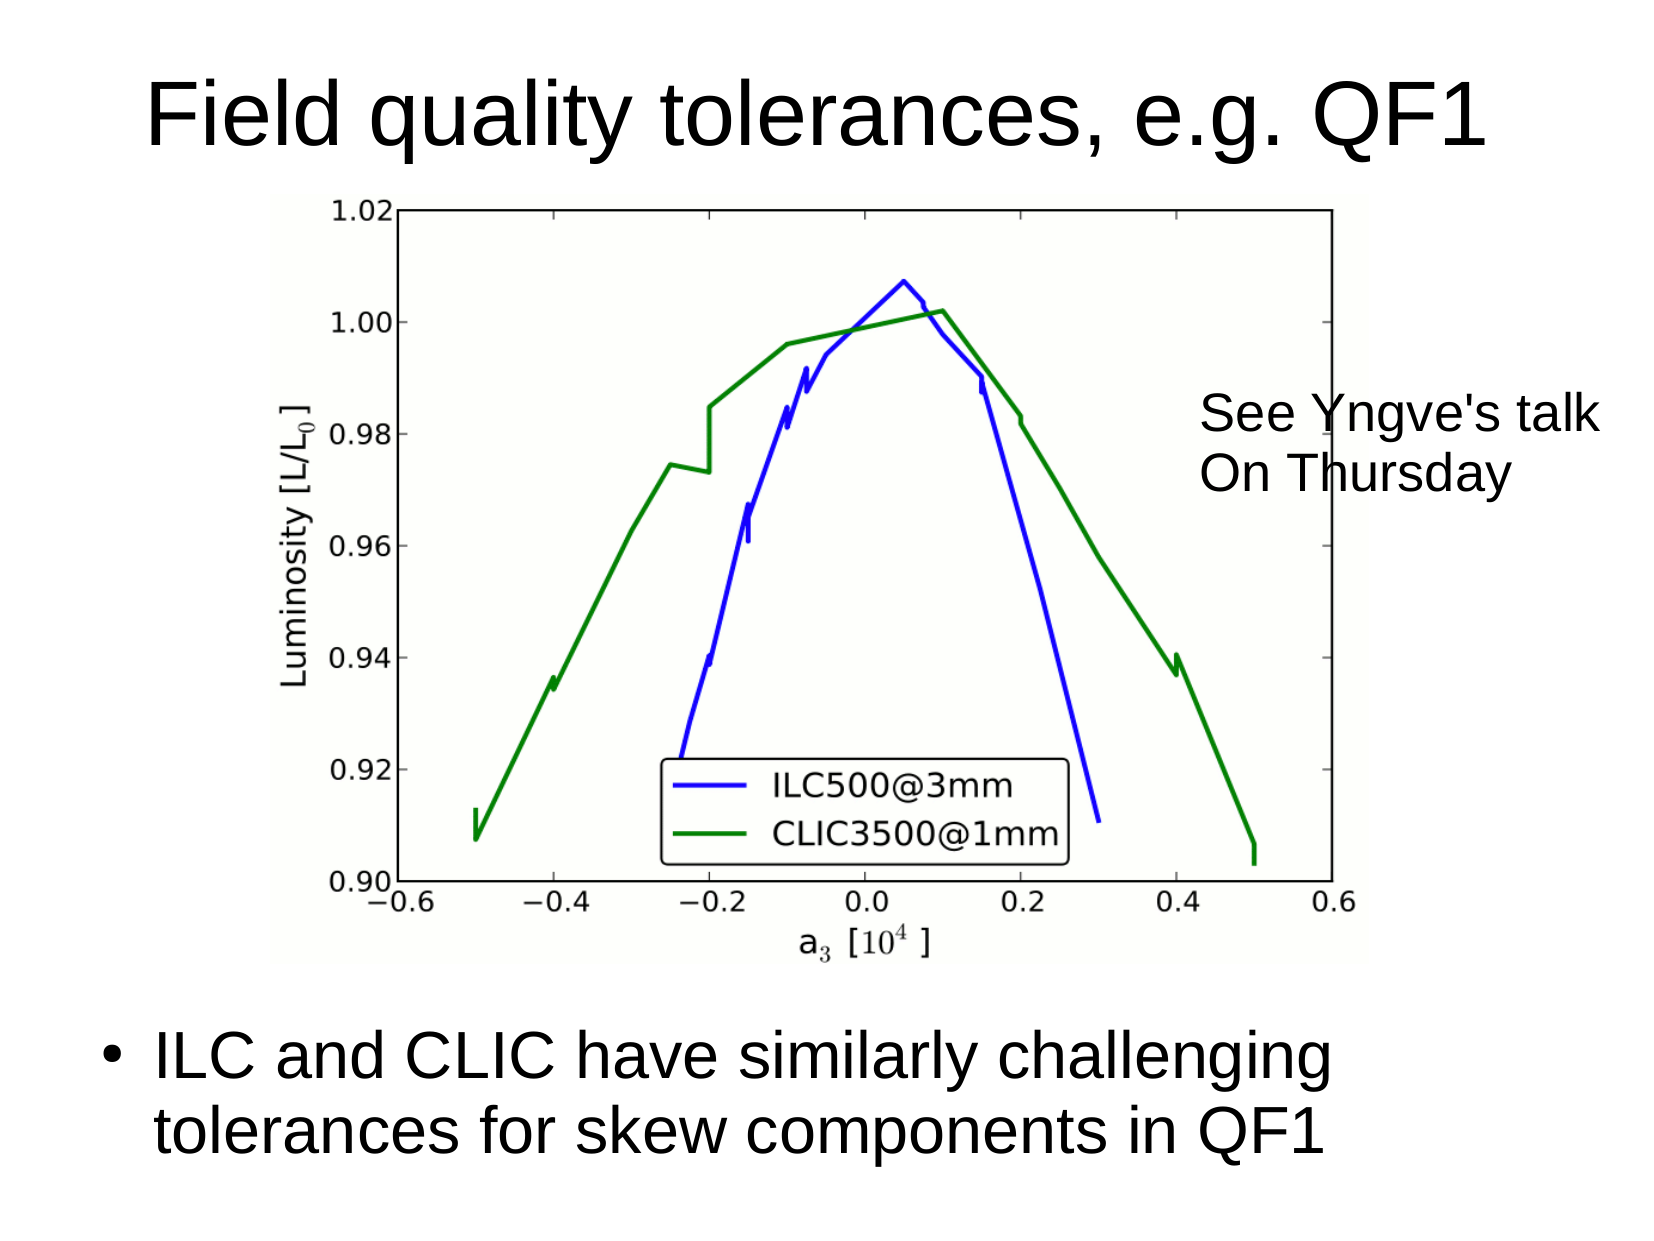

# Field quality tolerances, e.g. QF1
See Yngve's talk
On Thursday
ILC and CLIC have similarly challenging tolerances for skew components in QF1